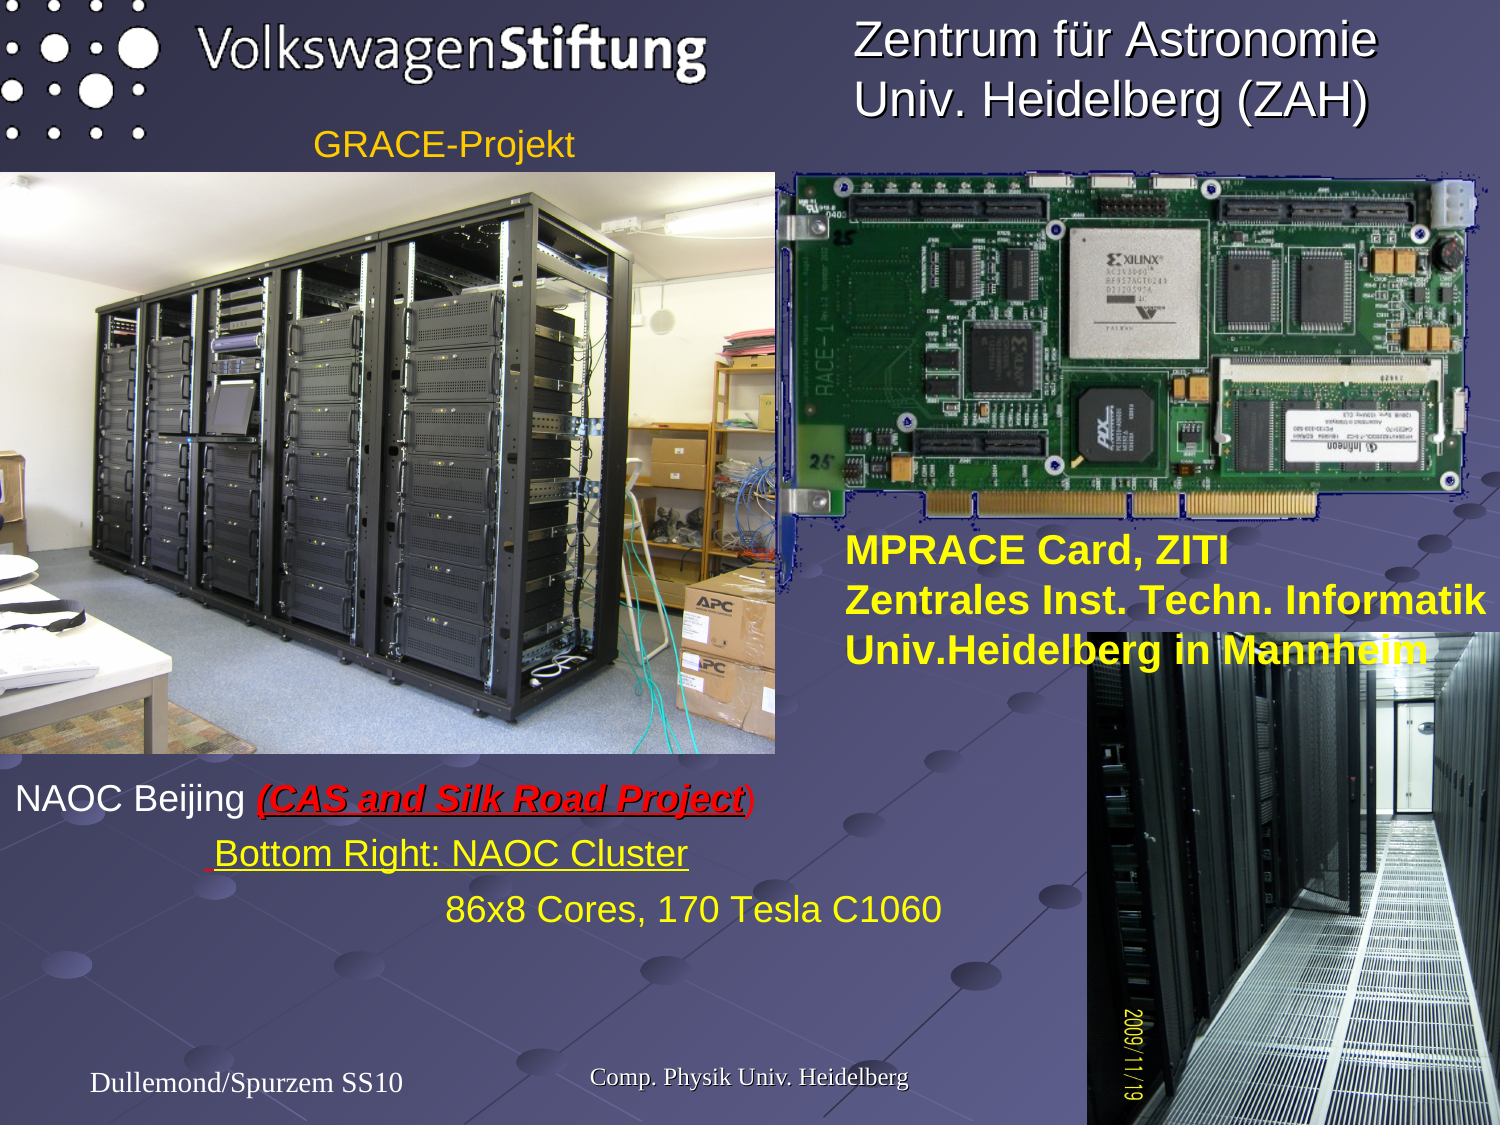

Zentrum für Astronomie
Univ. Heidelberg (ZAH)
GRACE-Projekt
MPRACE Card, ZITI
Zentrales Inst. Techn. Informatik
Univ.Heidelberg in Mannheim
NAOC Beijing (CAS and Silk Road Project)‏
 Bottom Right: NAOC Cluster
 86x8 Cores, 170 Tesla C1060
August 22, 2002